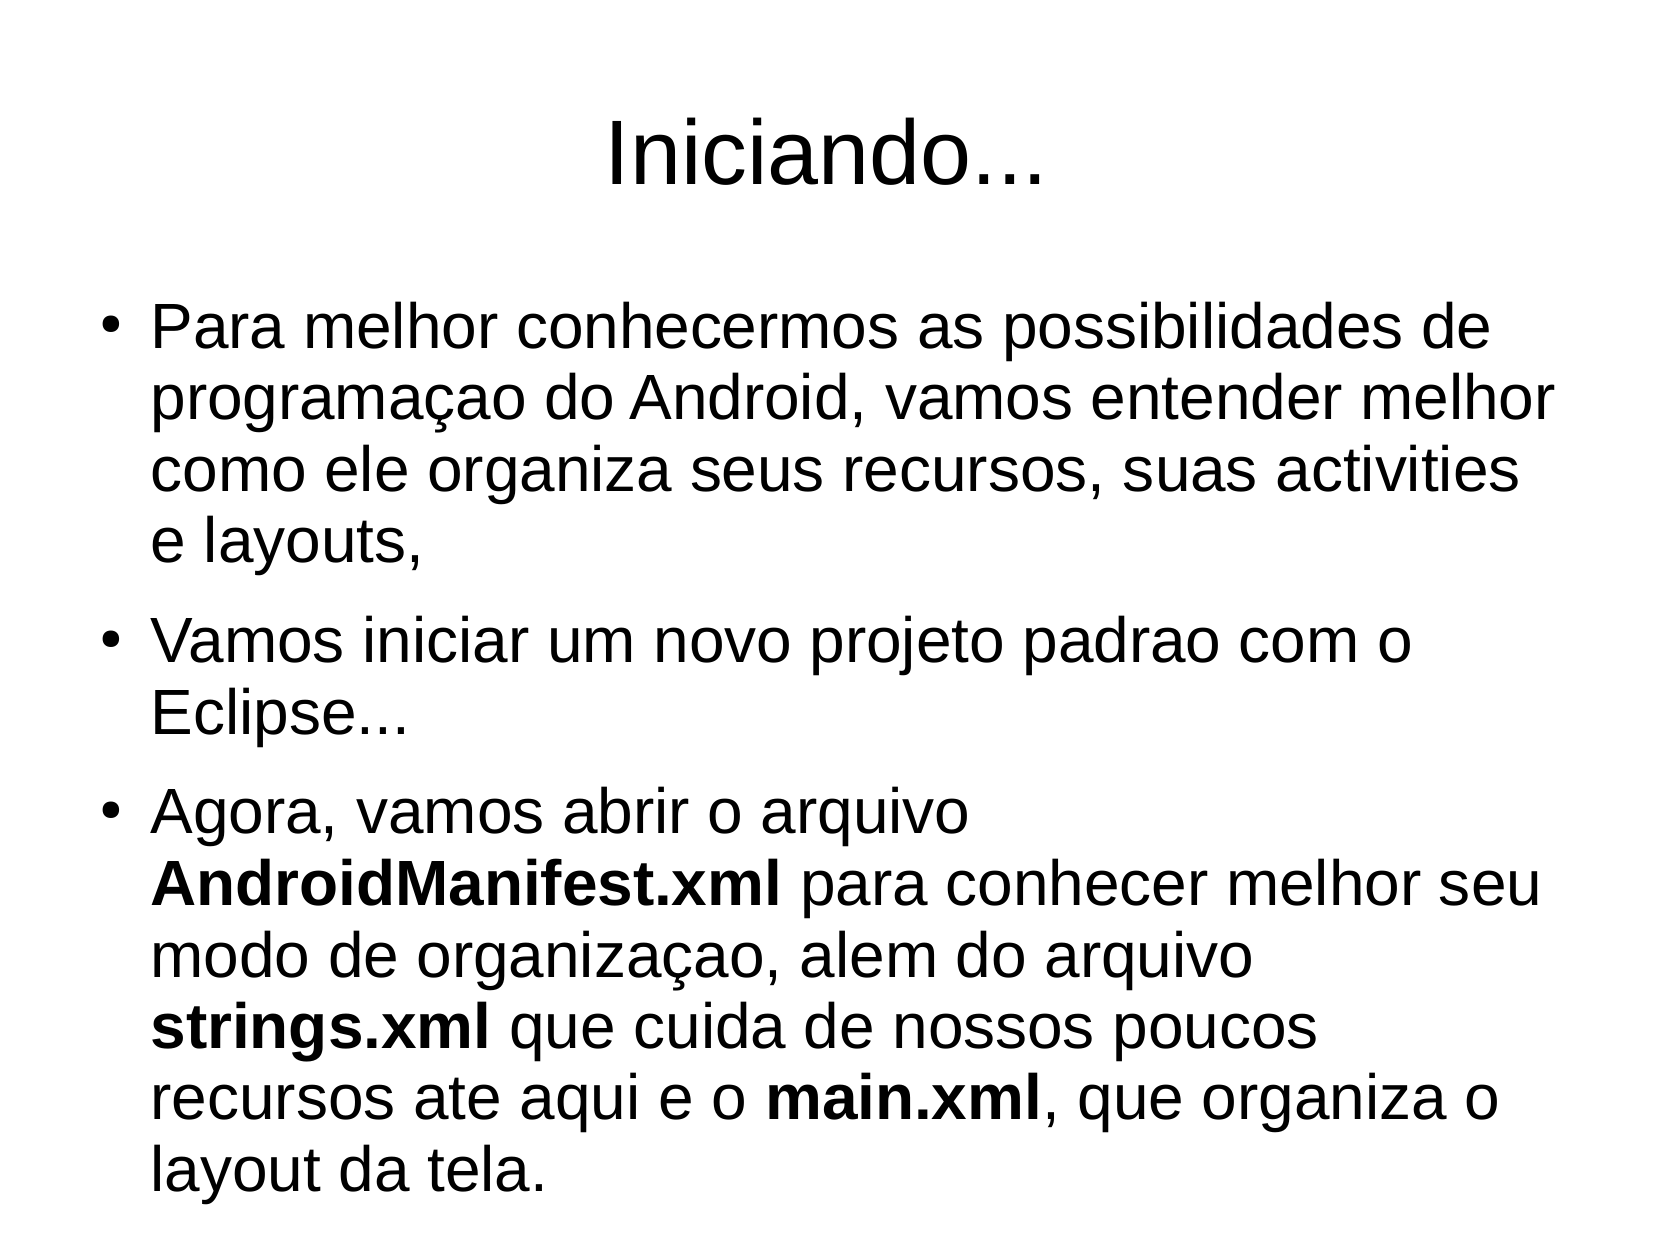

# Iniciando...
Para melhor conhecermos as possibilidades de programaçao do Android, vamos entender melhor como ele organiza seus recursos, suas activities e layouts,
Vamos iniciar um novo projeto padrao com o Eclipse...
Agora, vamos abrir o arquivo AndroidManifest.xml para conhecer melhor seu modo de organizaçao, alem do arquivo strings.xml que cuida de nossos poucos recursos ate aqui e o main.xml, que organiza o layout da tela.